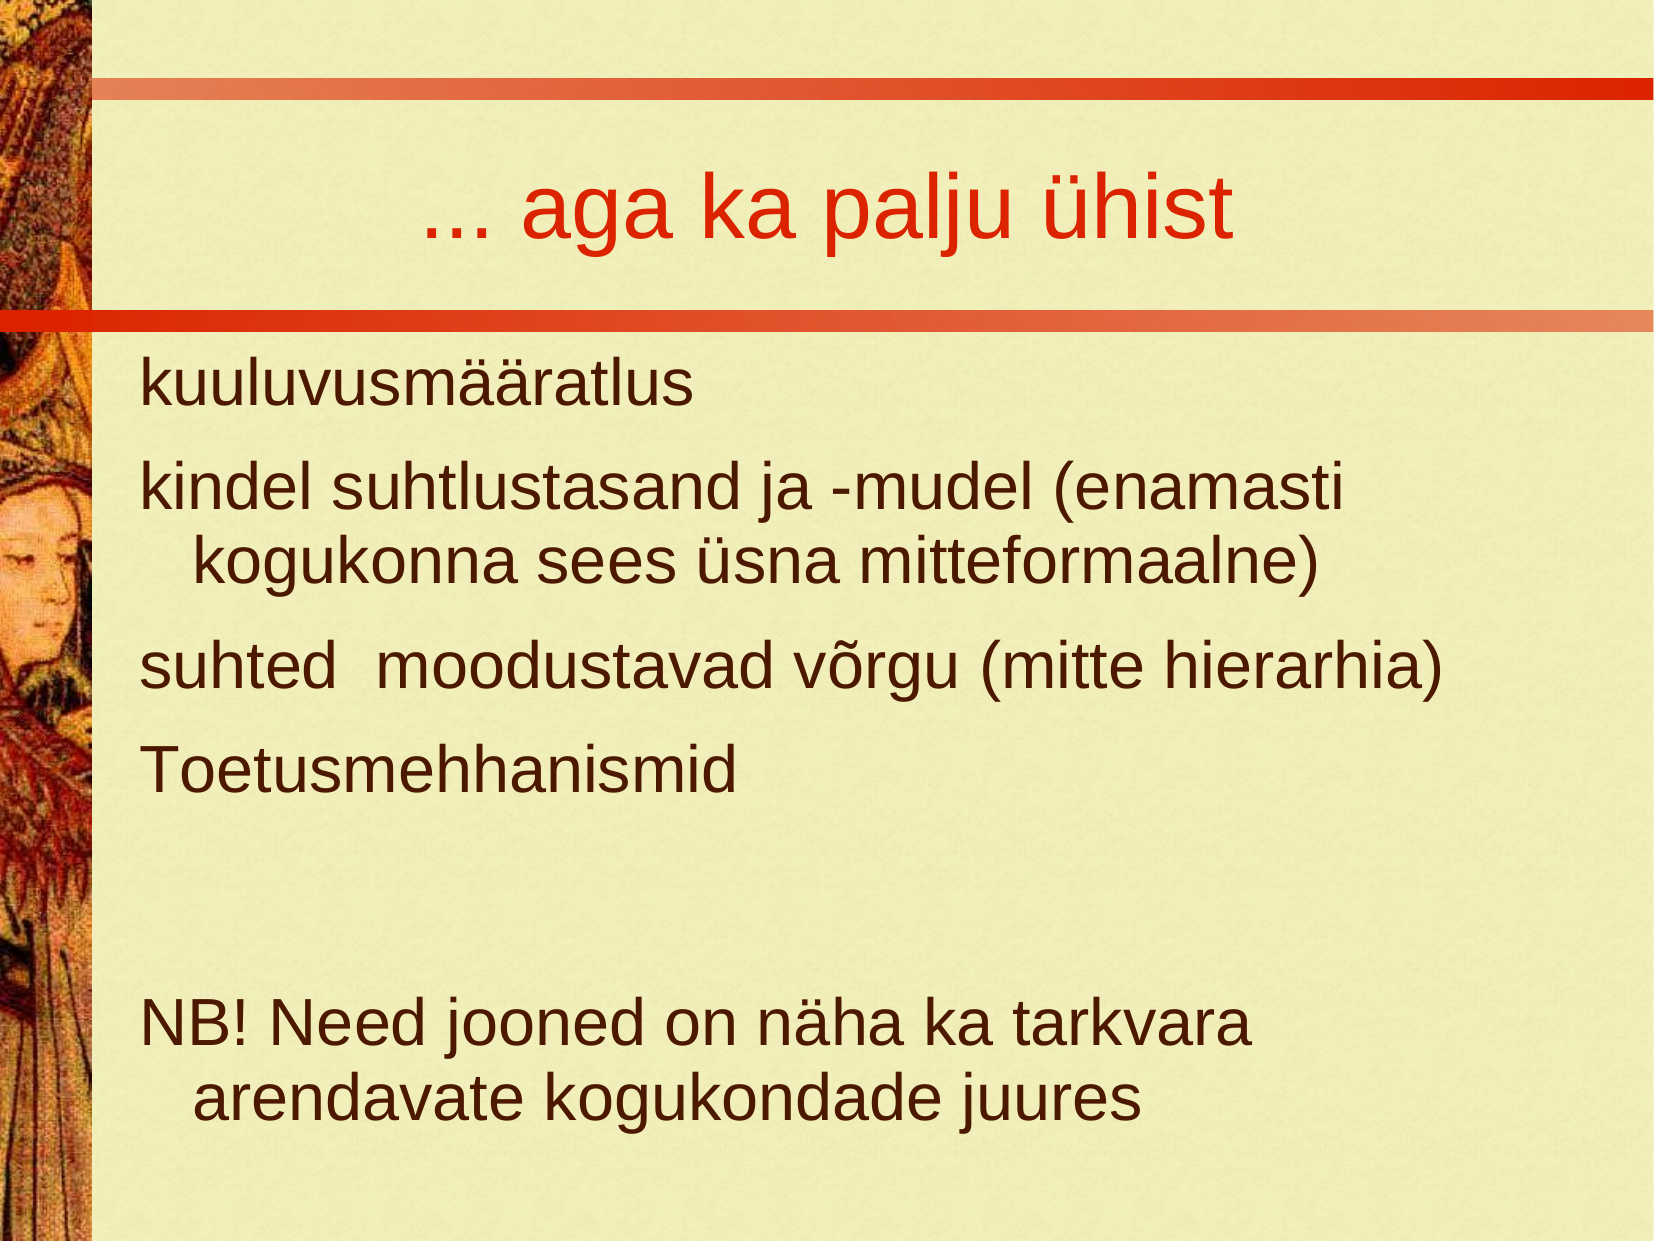

# ... aga ka palju ühist
kuuluvusmääratlus
kindel suhtlustasand ja -mudel (enamasti kogukonna sees üsna mitteformaalne)
suhted moodustavad võrgu (mitte hierarhia)
Toetusmehhanismid
NB! Need jooned on näha ka tarkvara arendavate kogukondade juures